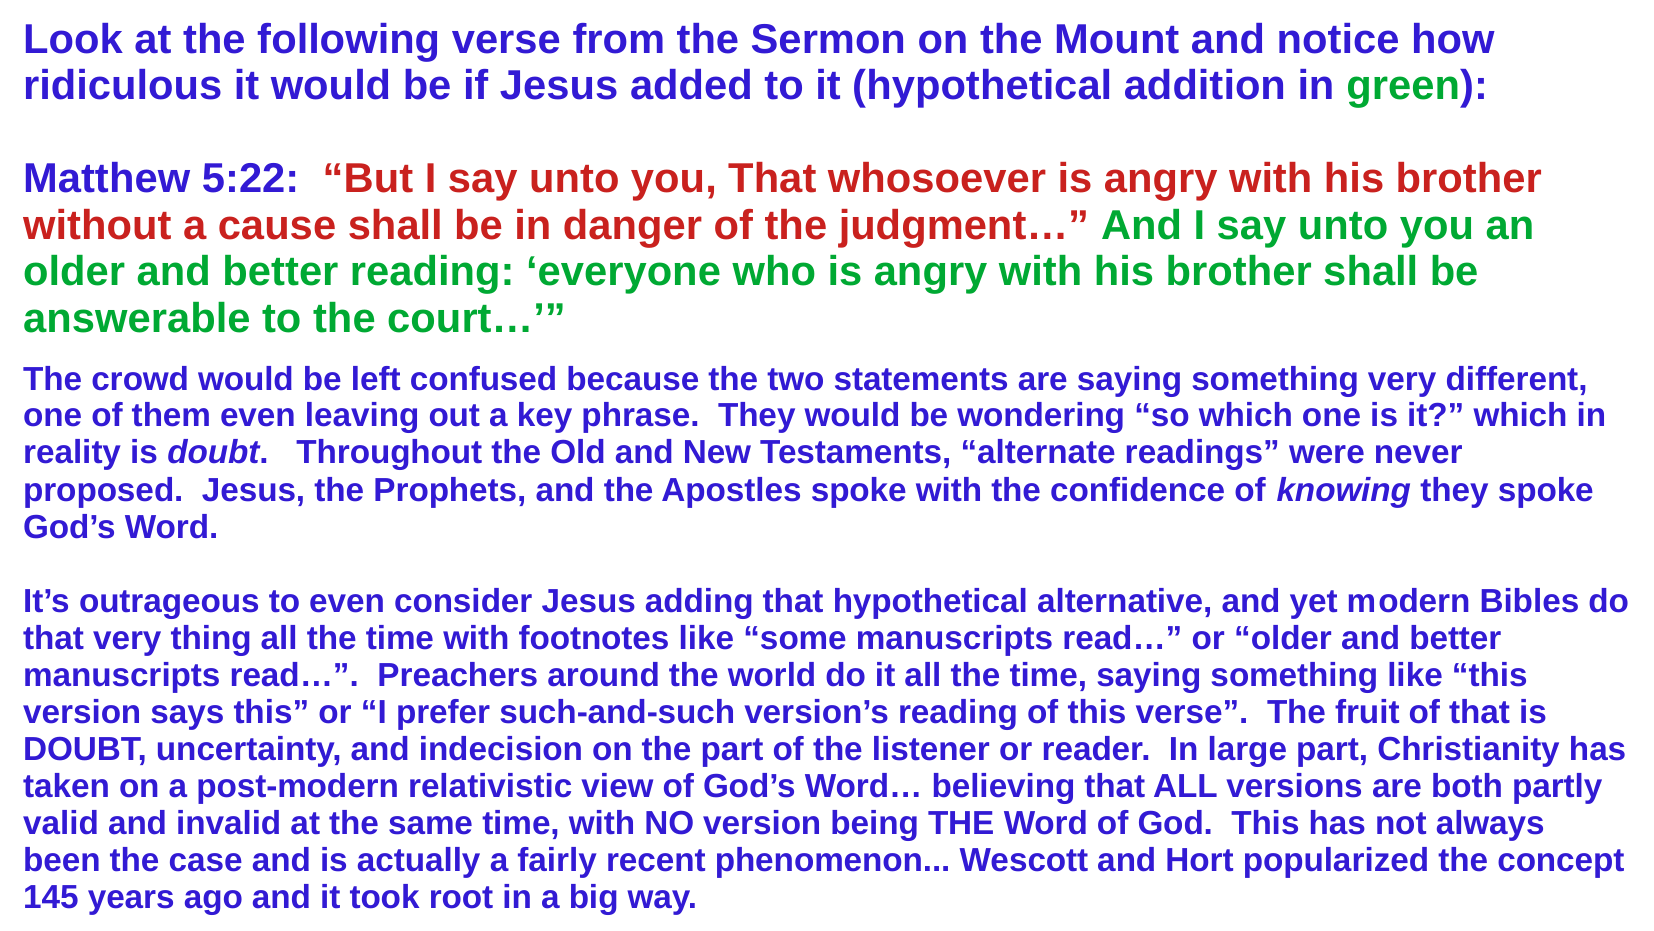

Look at the following verse from the Sermon on the Mount and notice how ridiculous it would be if Jesus added to it (hypothetical addition in green):
Matthew 5:22: “But I say unto you, That whosoever is angry with his brother without a cause shall be in danger of the judgment…” And I say unto you an older and better reading: ‘everyone who is angry with his brother shall be answerable to the court…’”
The crowd would be left confused because the two statements are saying something very different, one of them even leaving out a key phrase. They would be wondering “so which one is it?” which in reality is doubt. Throughout the Old and New Testaments, “alternate readings” were never proposed. Jesus, the Prophets, and the Apostles spoke with the confidence of knowing they spoke God’s Word.
It’s outrageous to even consider Jesus adding that hypothetical alternative, and yet modern Bibles do that very thing all the time with footnotes like “some manuscripts read…” or “older and better manuscripts read…”. Preachers around the world do it all the time, saying something like “this version says this” or “I prefer such-and-such version’s reading of this verse”. The fruit of that is DOUBT, uncertainty, and indecision on the part of the listener or reader. In large part, Christianity has taken on a post-modern relativistic view of God’s Word… believing that ALL versions are both partly valid and invalid at the same time, with NO version being THE Word of God. This has not always been the case and is actually a fairly recent phenomenon... Wescott and Hort popularized the concept 145 years ago and it took root in a big way.